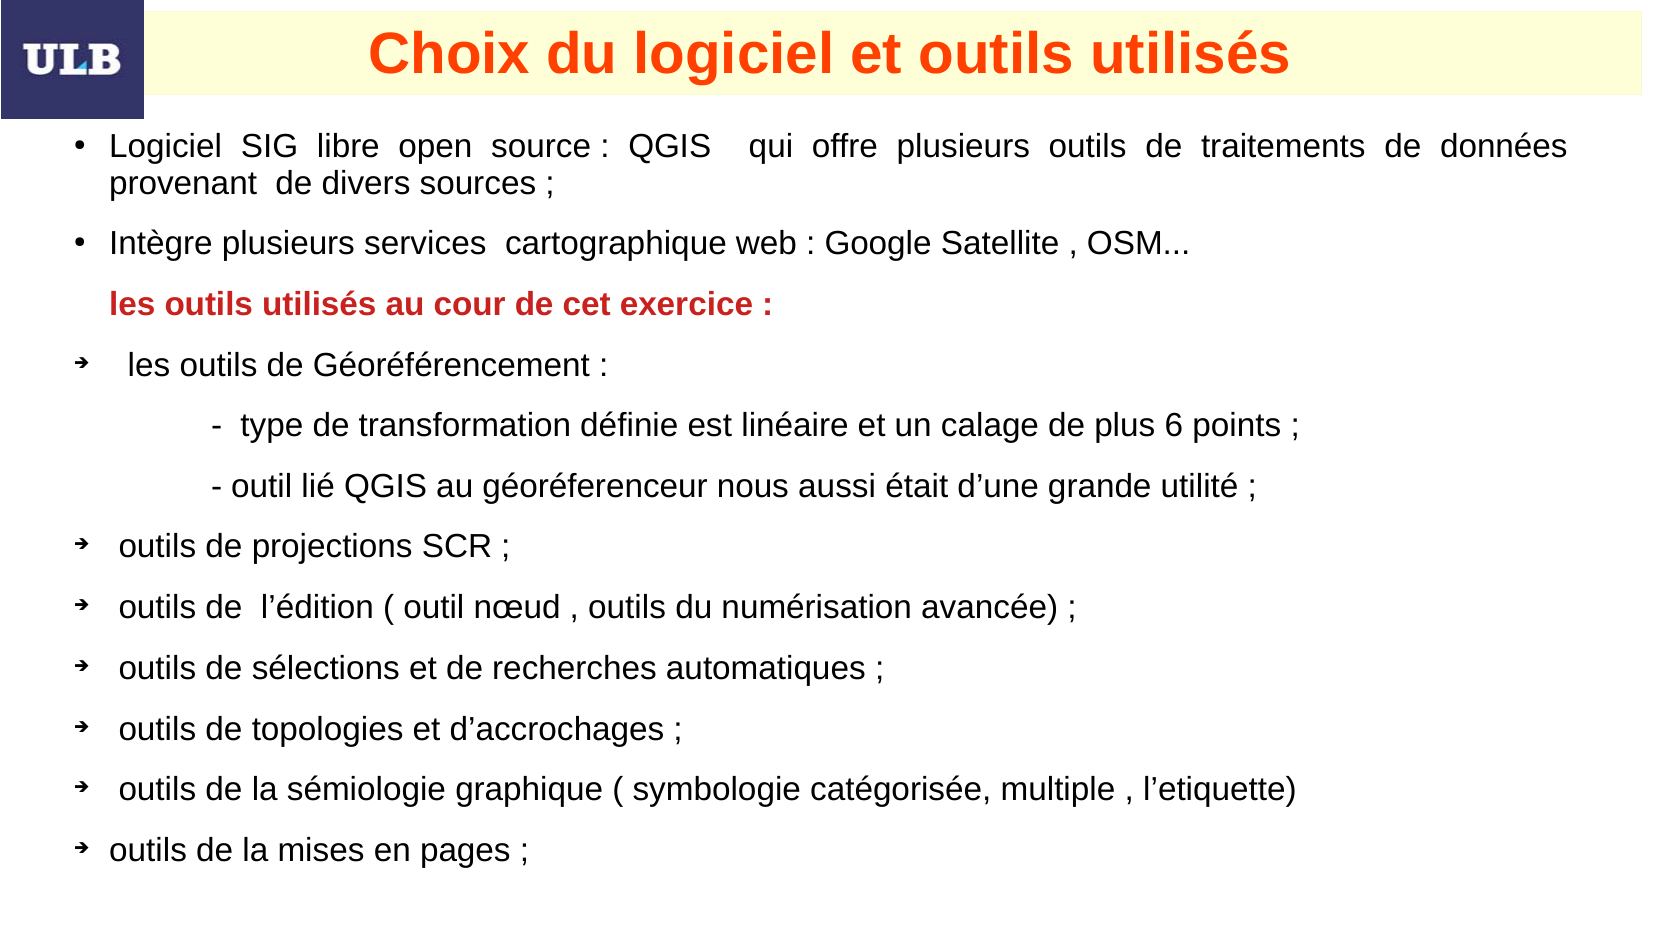

Choix du logiciel et outils utilisés
Logiciel SIG libre open source : QGIS qui offre plusieurs outils de traitements de données provenant de divers sources ;
Intègre plusieurs services cartographique web : Google Satellite , OSM...
les outils utilisés au cour de cet exercice :
 les outils de Géoréférencement :
 - type de transformation définie est linéaire et un calage de plus 6 points ;
 - outil lié QGIS au géoréferenceur nous aussi était d’une grande utilité ;
 outils de projections SCR ;
 outils de l’édition ( outil nœud , outils du numérisation avancée) ;
 outils de sélections et de recherches automatiques ;
 outils de topologies et d’accrochages ;
 outils de la sémiologie graphique ( symbologie catégorisée, multiple , l’etiquette)
outils de la mises en pages ;